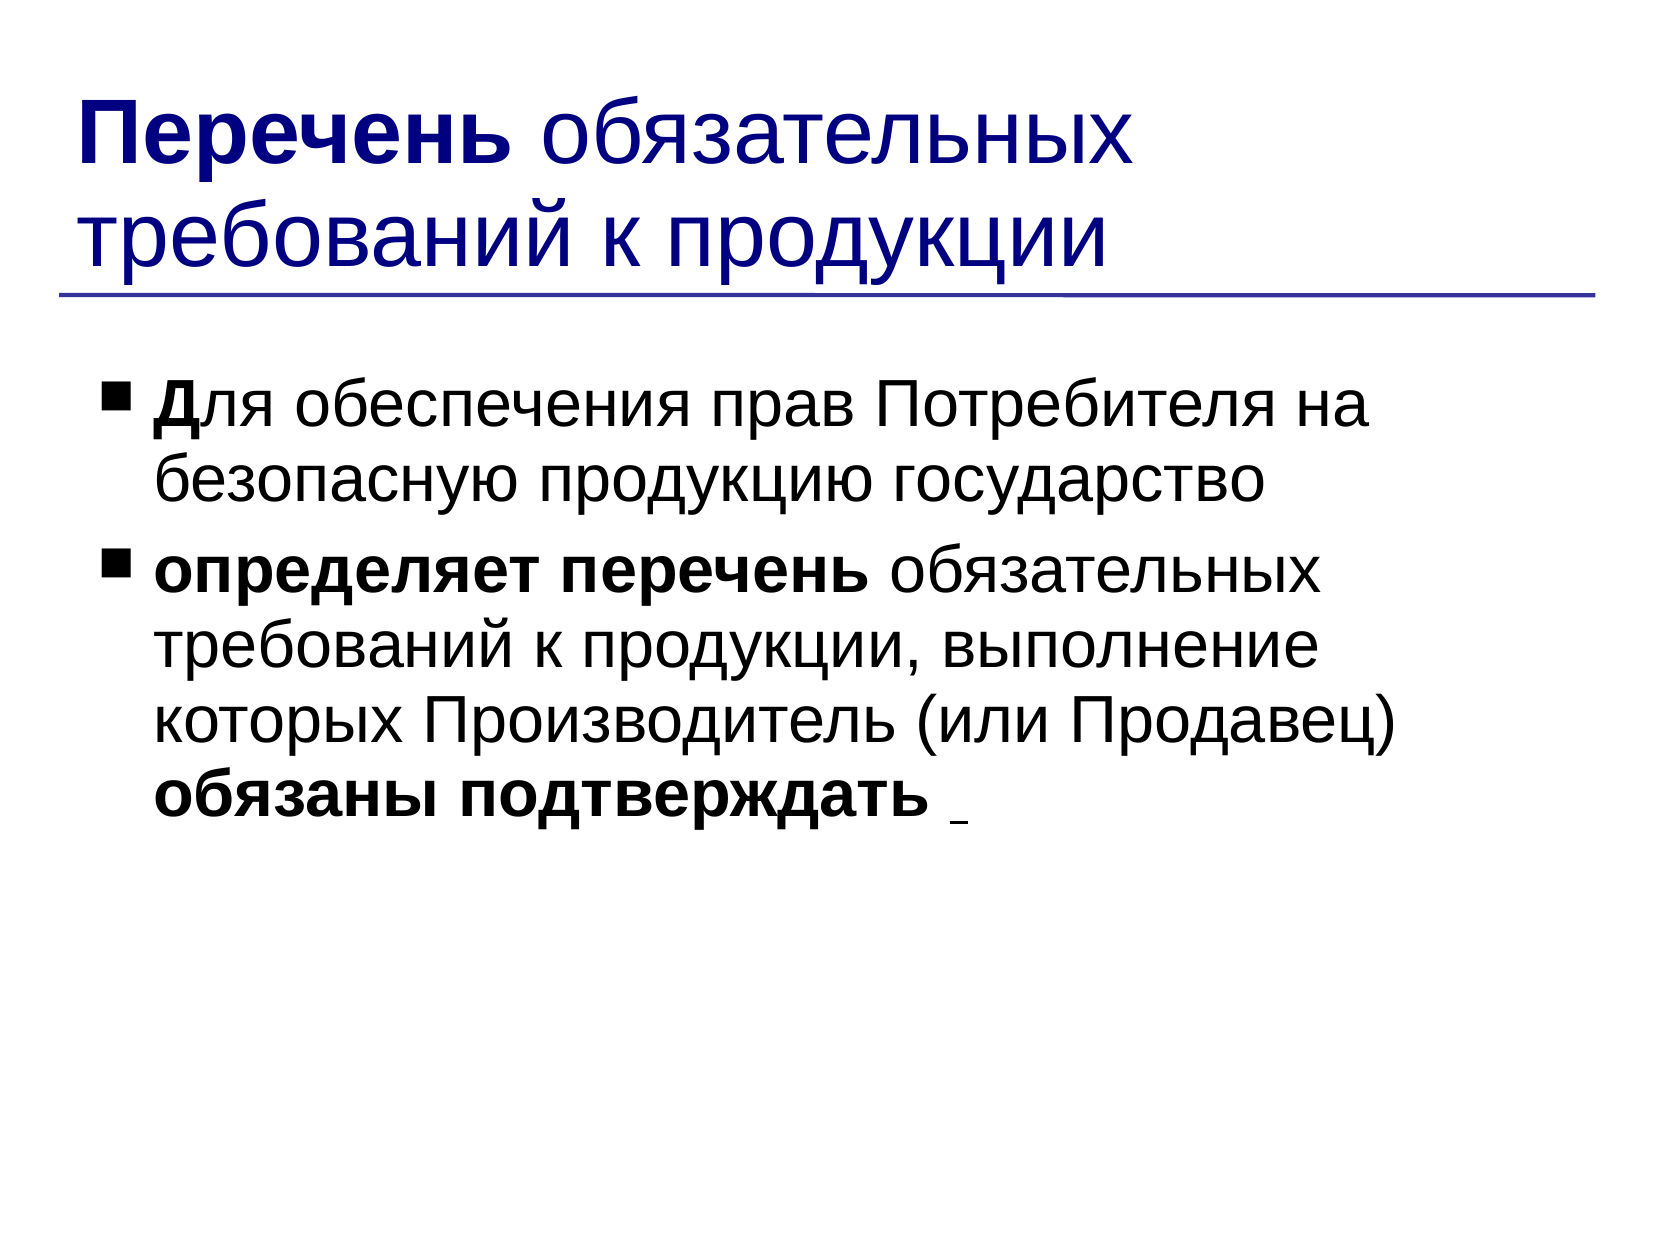

# Перечень обязательных требований к продукции
Для обеспечения прав Потребителя на безопасную продукцию государство
определяет перечень обязательных требований к продукции, выполнение которых Производитель (или Продавец) обязаны подтверждать